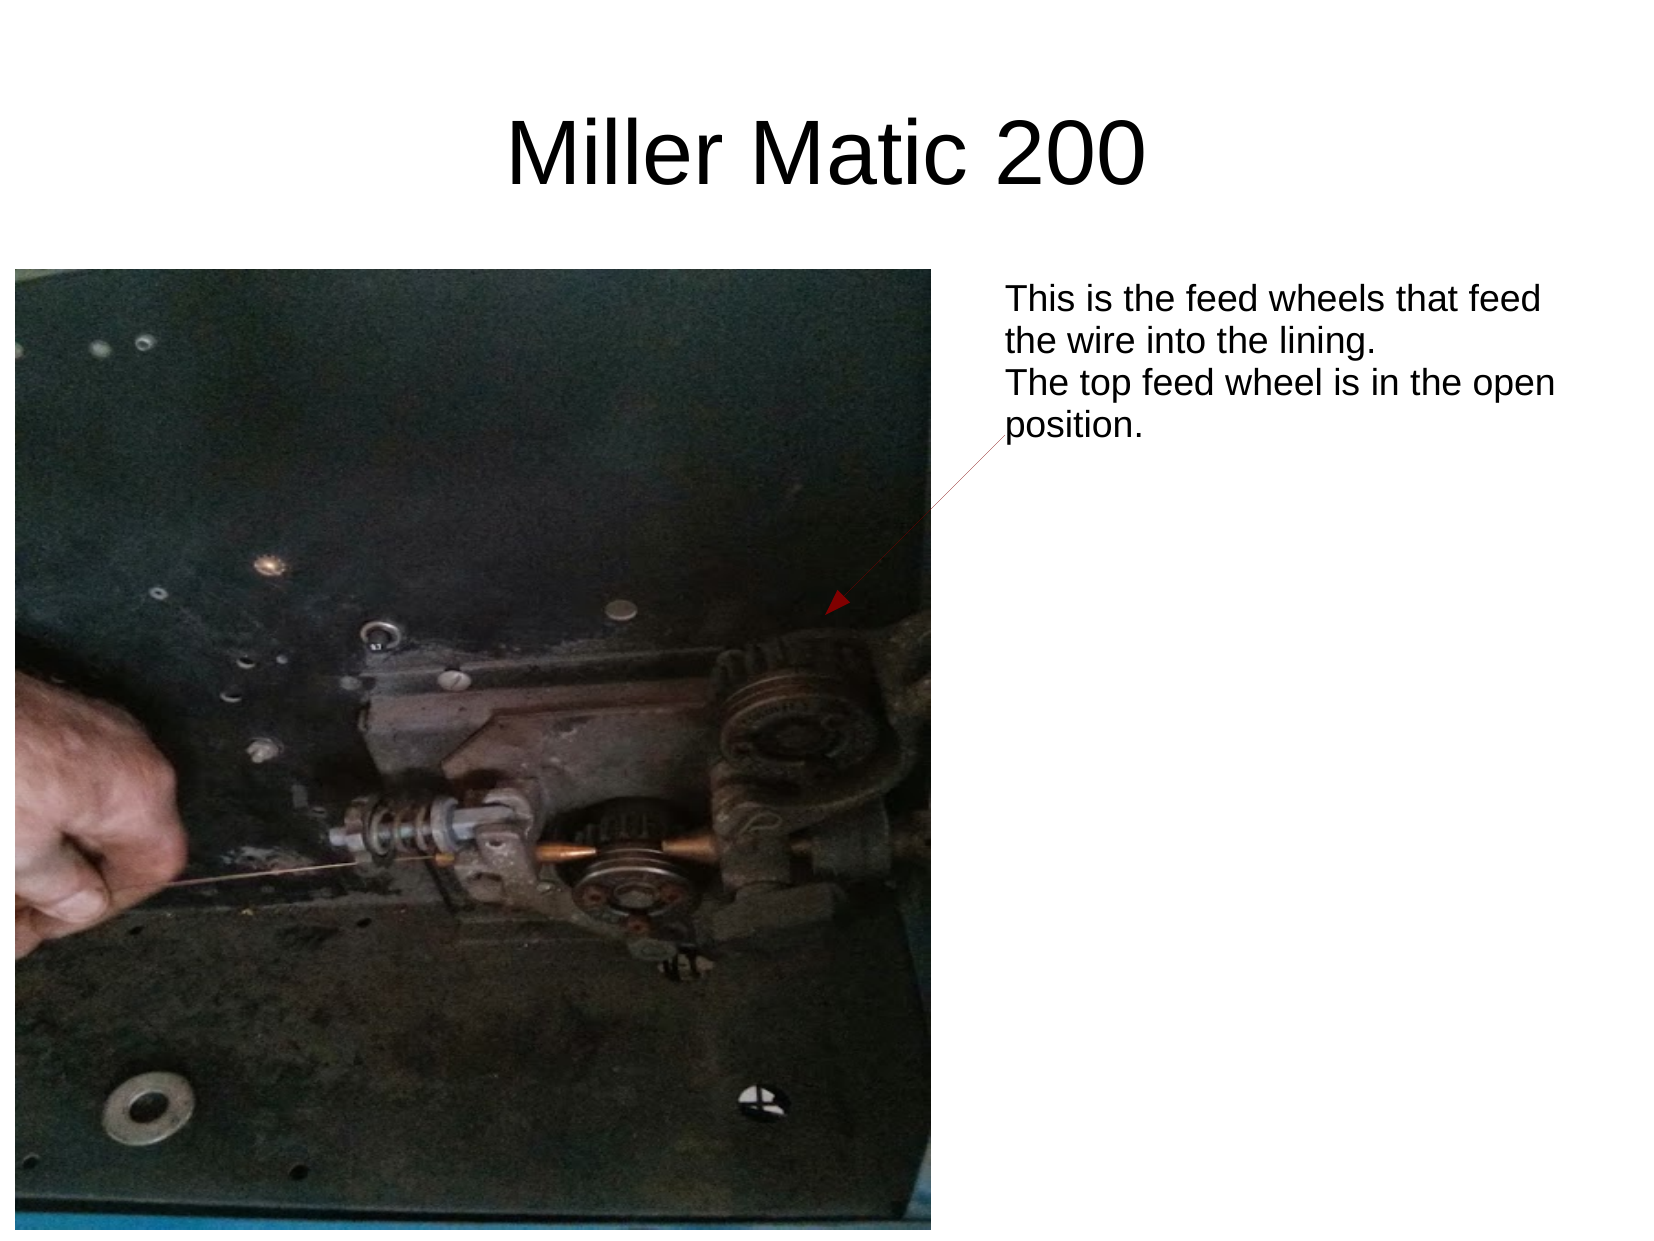

# Miller Matic 200
This is the feed wheels that feed the wire into the lining.
The top feed wheel is in the open position.